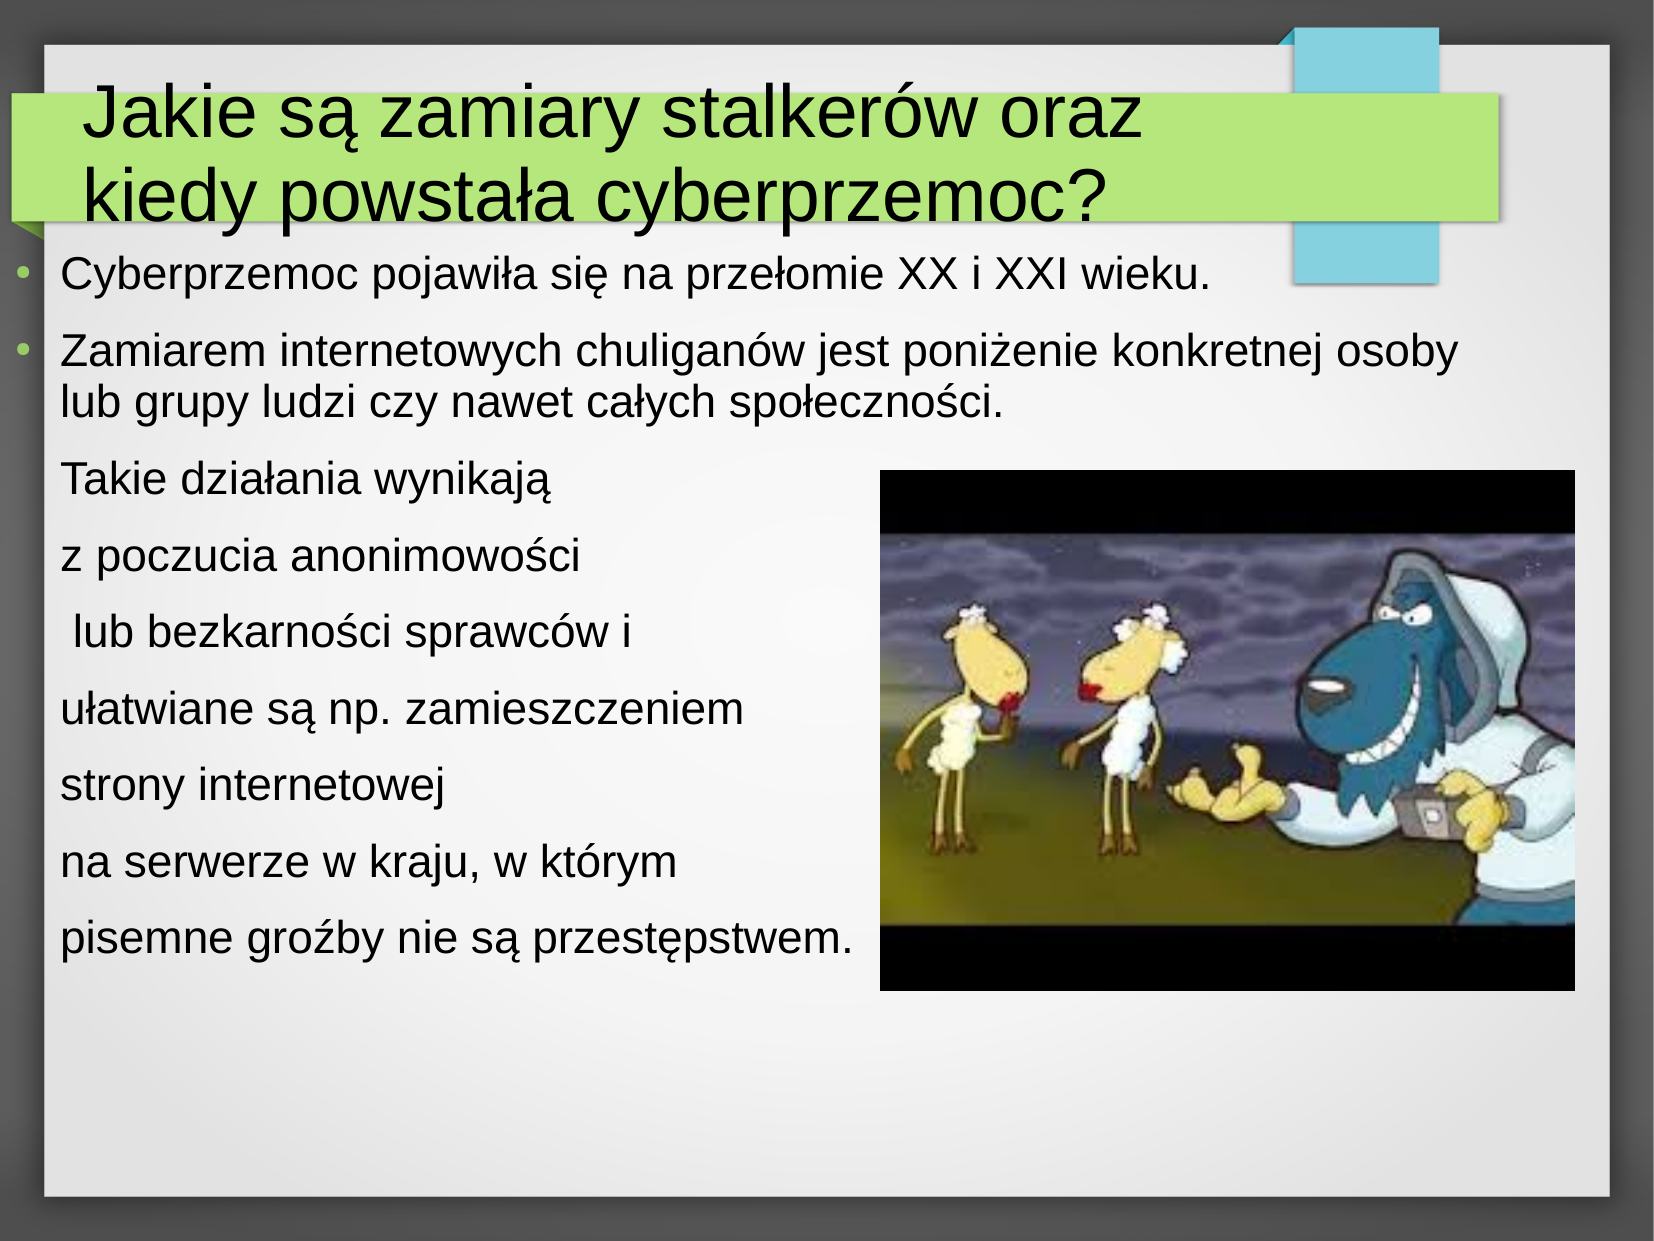

# Jakie są zamiary stalkerów oraz kiedy powstała cyberprzemoc?
Cyberprzemoc pojawiła się na przełomie XX i XXI wieku.
Zamiarem internetowych chuliganów jest poniżenie konkretnej osoby lub grupy ludzi czy nawet całych społeczności.
Takie działania wynikają
z poczucia anonimowości
 lub bezkarności sprawców i
ułatwiane są np. zamieszczeniem
strony internetowej
na serwerze w kraju, w którym
pisemne groźby nie są przestępstwem.